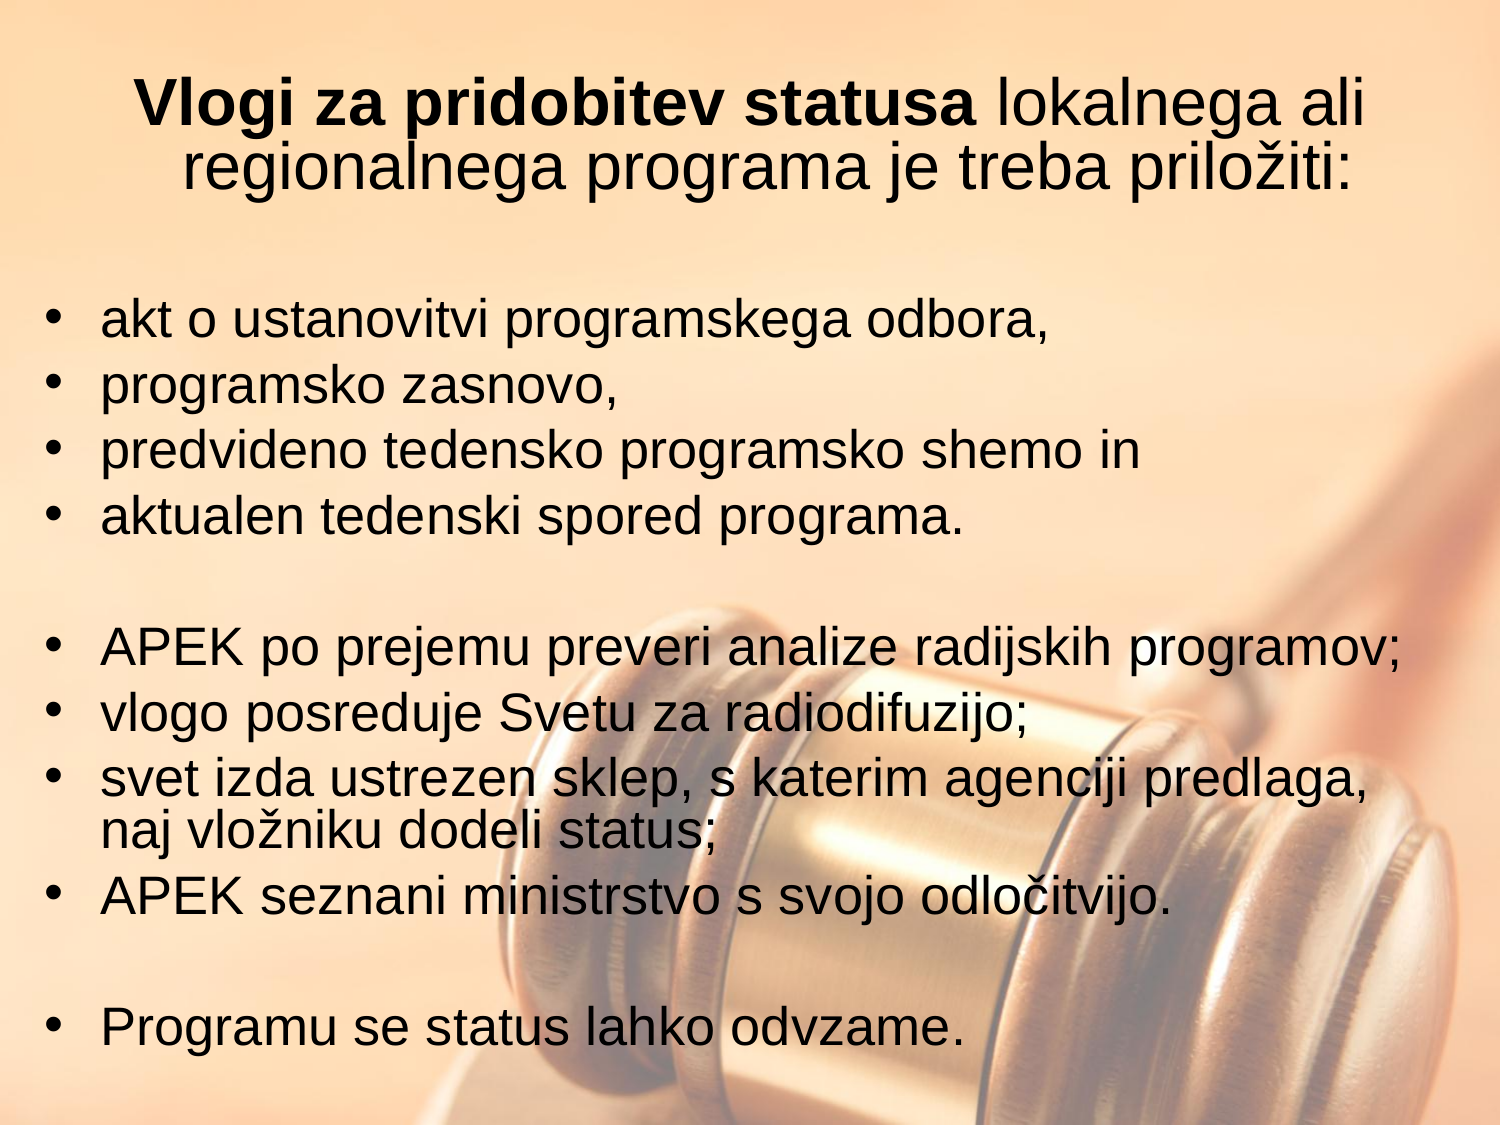

# Vlogi za pridobitev statusa lokalnega ali regionalnega programa je treba priložiti:
akt o ustanovitvi programskega odbora,
programsko zasnovo,
predvideno tedensko programsko shemo in
aktualen tedenski spored programa.
APEK po prejemu preveri analize radijskih programov;
vlogo posreduje Svetu za radiodifuzijo;
svet izda ustrezen sklep, s katerim agenciji predlaga, naj vložniku dodeli status;
APEK seznani ministrstvo s svojo odločitvijo.
Programu se status lahko odvzame.